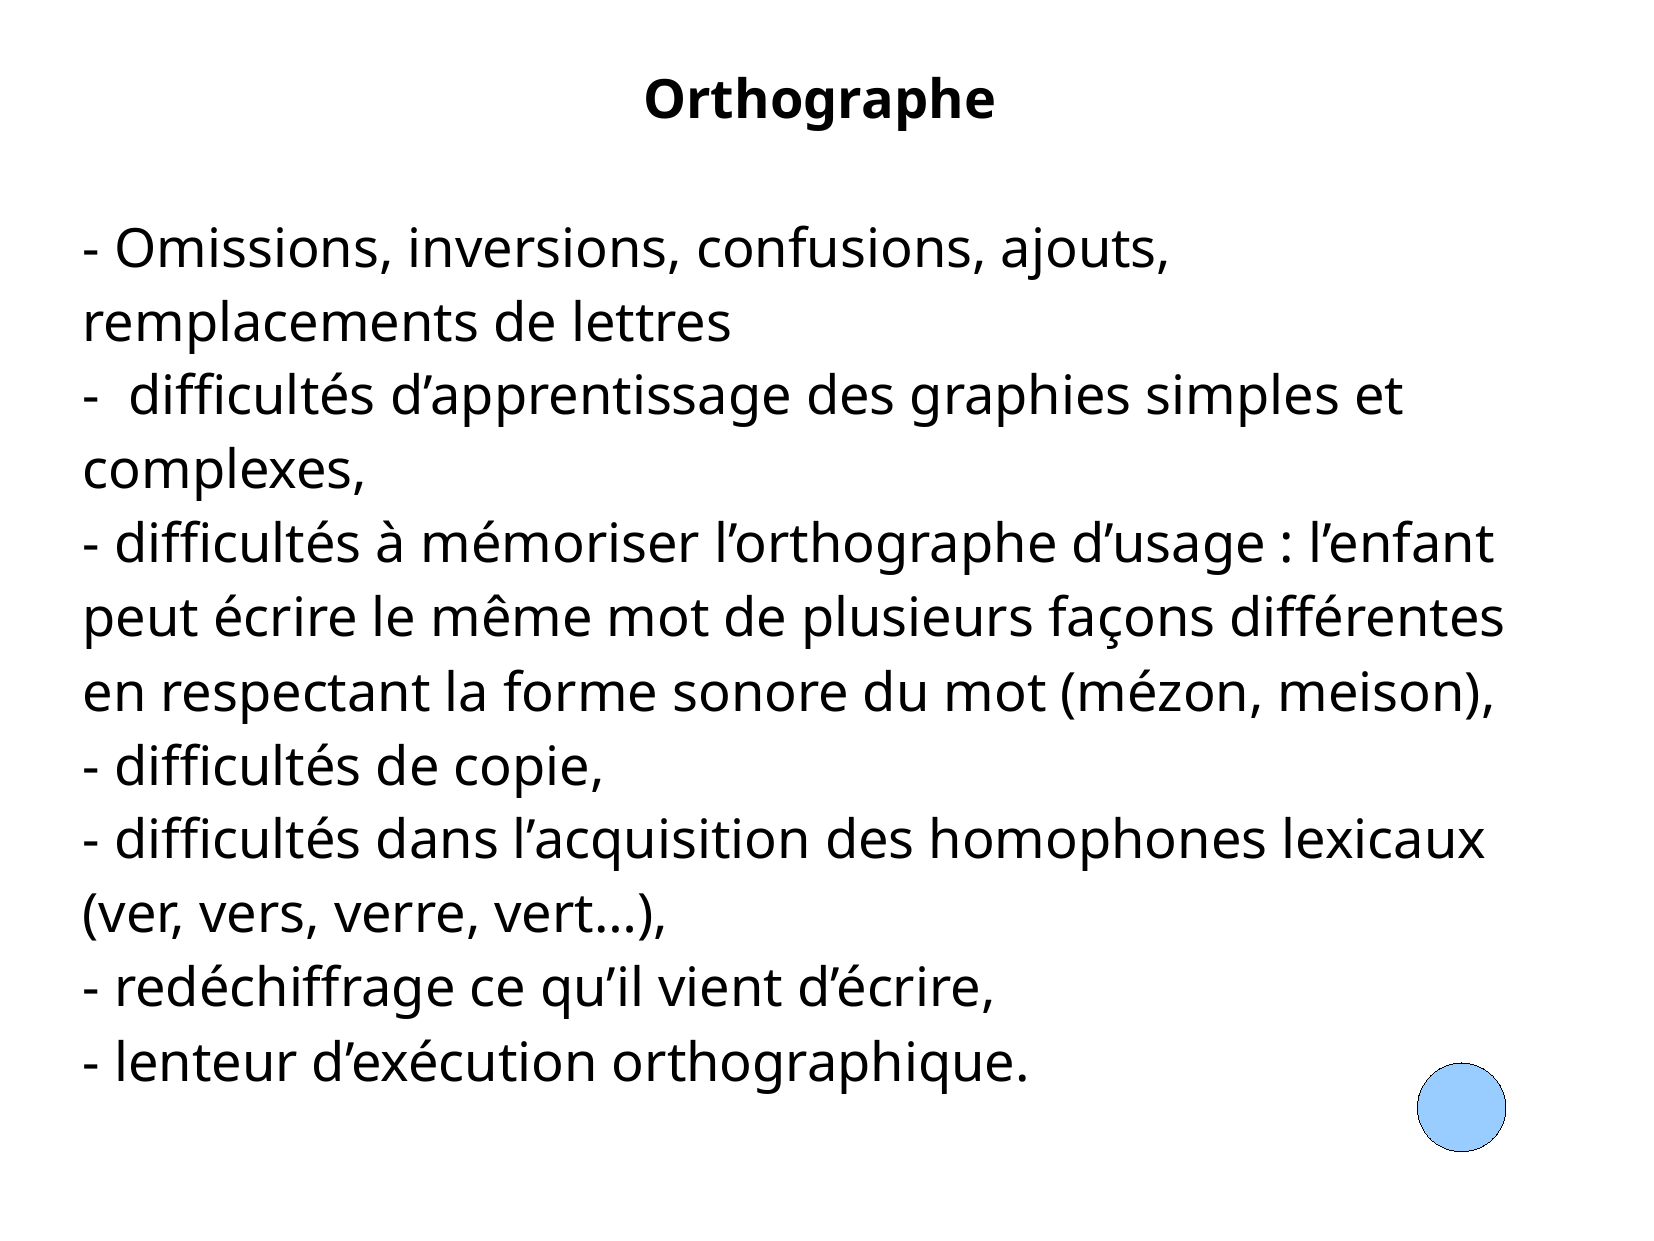

# Orthographe
- Omissions, inversions, confusions, ajouts, remplacements de lettres
- difficultés d’apprentissage des graphies simples et complexes,
- difficultés à mémoriser l’orthographe d’usage : l’enfant peut écrire le même mot de plusieurs façons différentes en respectant la forme sonore du mot (mézon, meison),
- difficultés de copie,
- difficultés dans l’acquisition des homophones lexicaux (ver, vers, verre, vert…),
- redéchiffrage ce qu’il vient d’écrire,
- lenteur d’exécution orthographique.